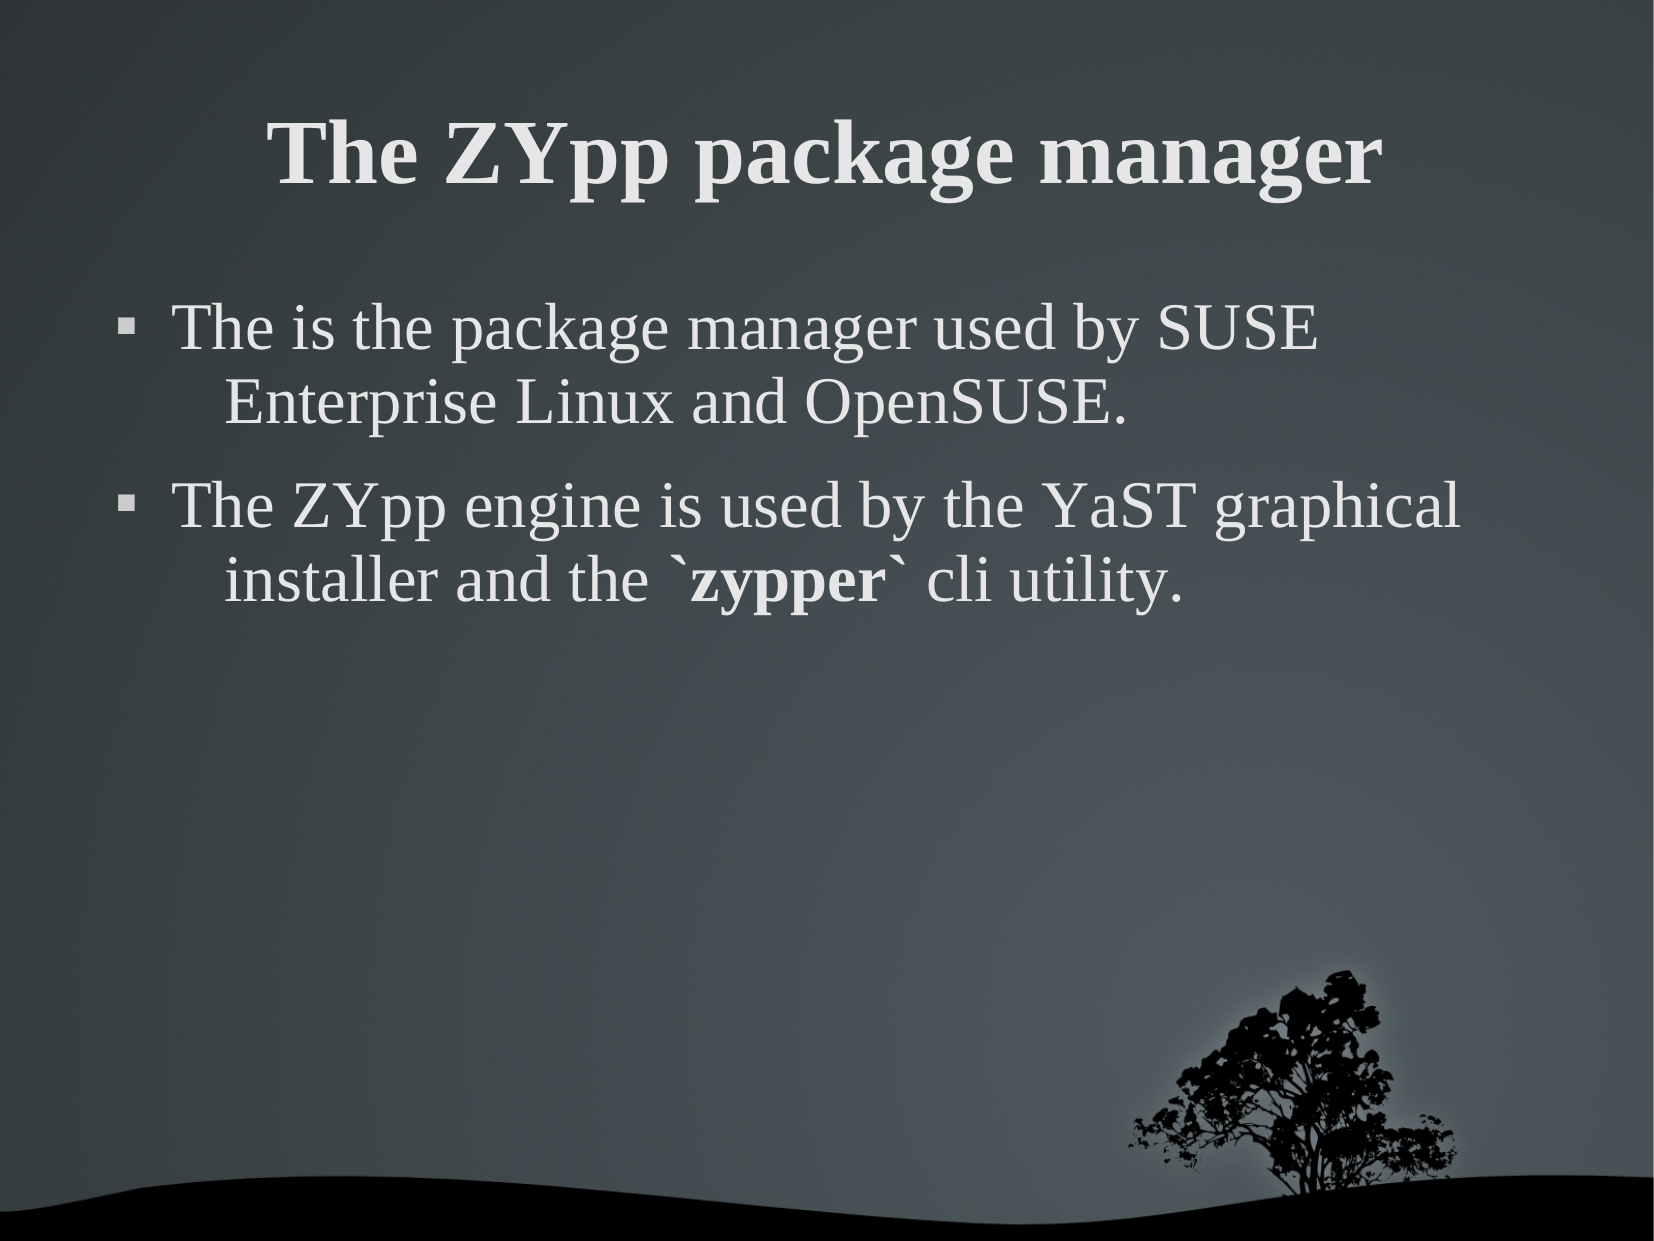

# The ZYpp package manager
The is the package manager used by SUSE Enterprise Linux and OpenSUSE.
The ZYpp engine is used by the YaST graphical installer and the `zypper` cli utility.